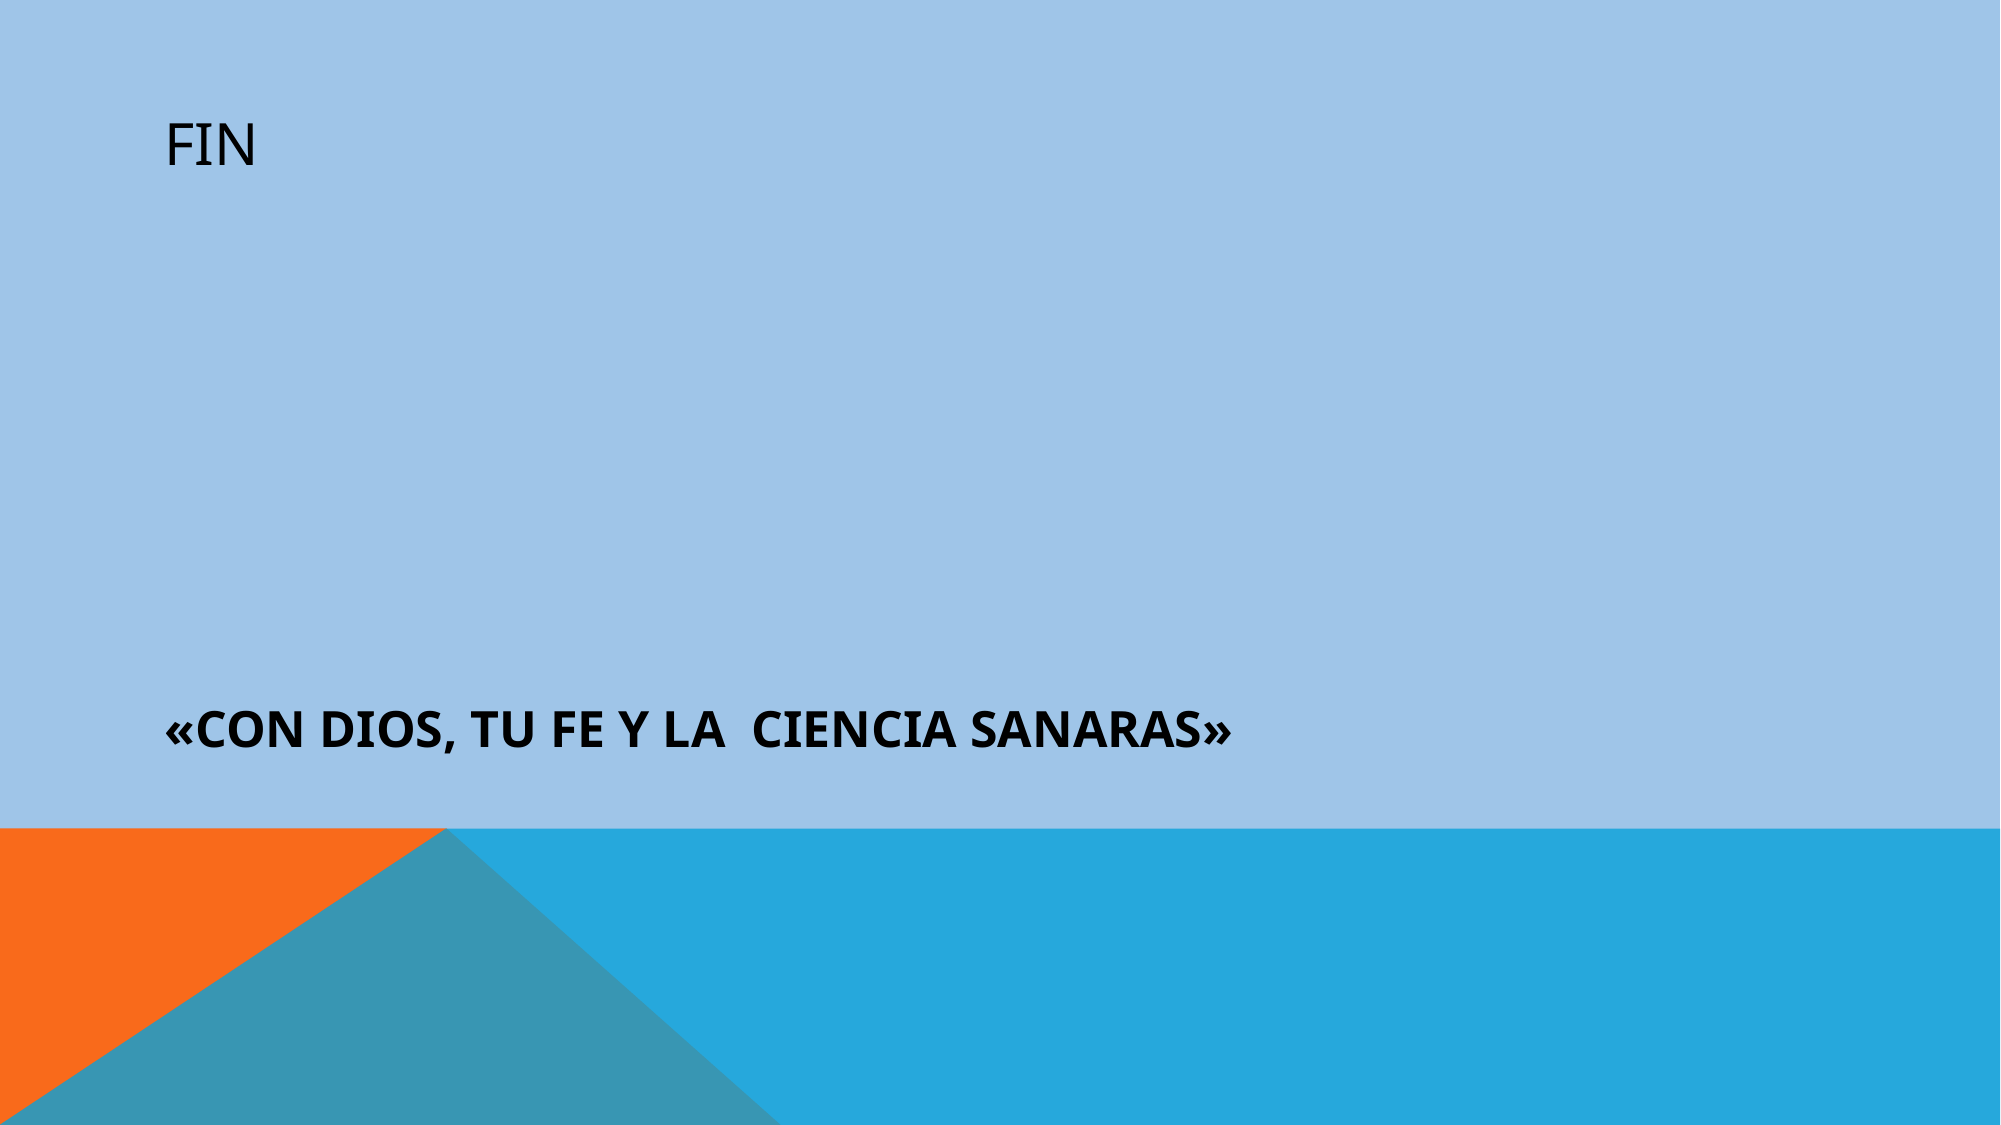

FIN
«CON DIOS, TU FE Y LA CIENCIA SANARAS»